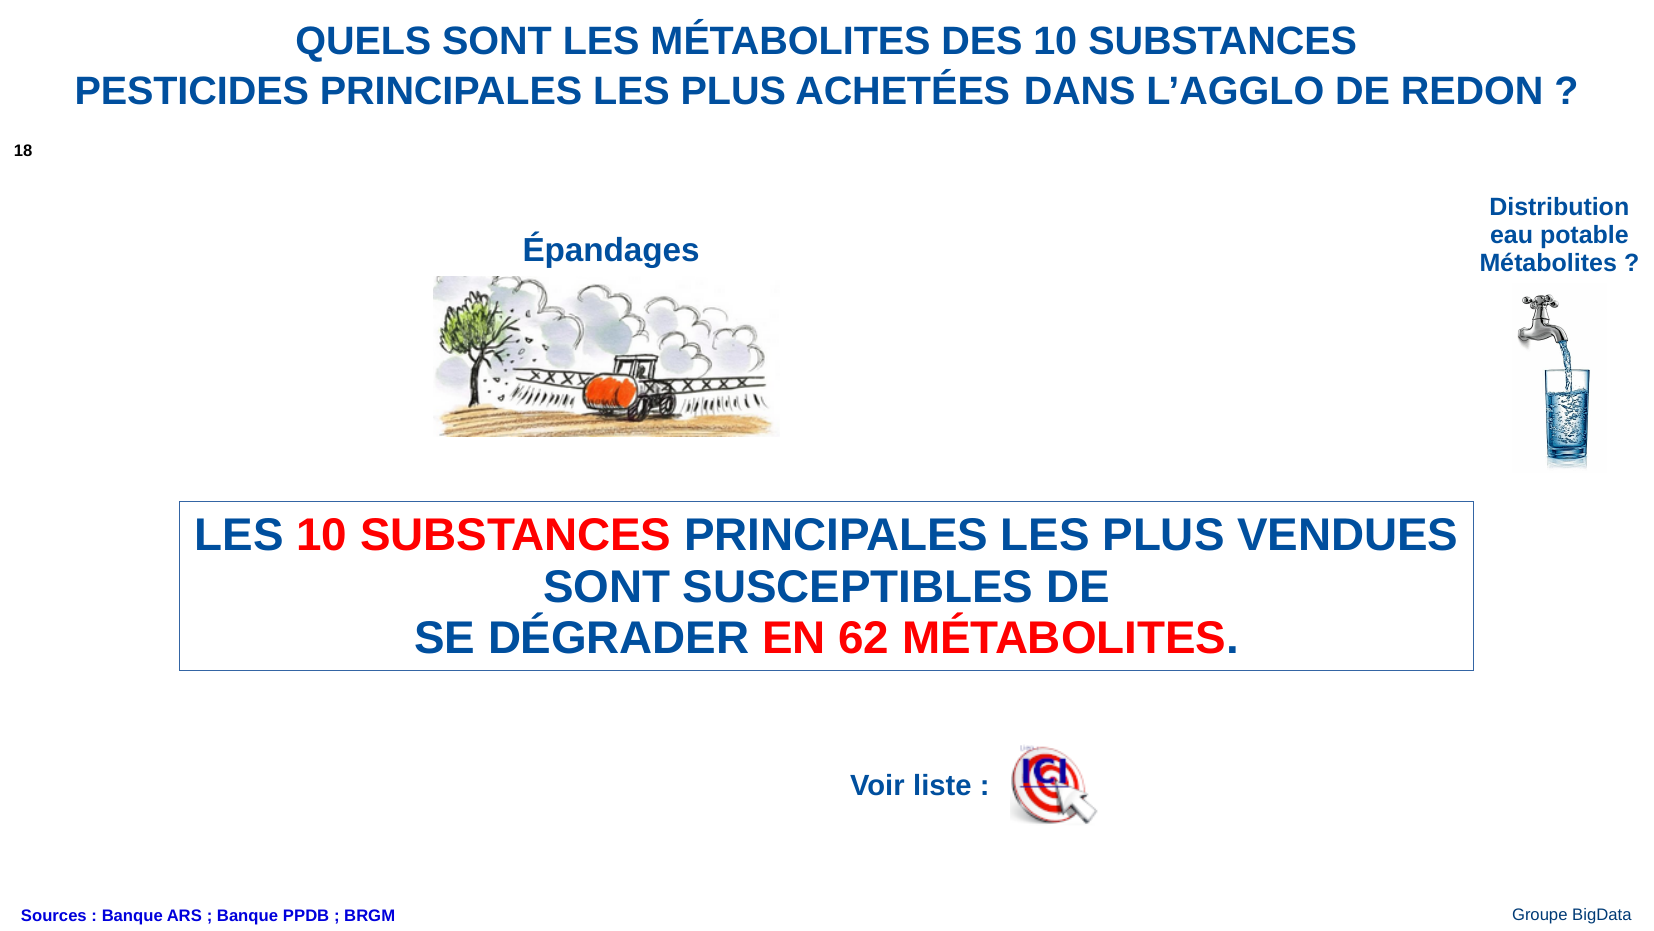

QUELS SONT LES MÉTABOLITES DES 10 SUBSTANCES
PESTICIDES PRINCIPALES LES PLUS ACHETÉES DANS L’AGGLO DE REDON ?
Distribution
eau potable
Métabolites ?
Épandages
LES 10 SUBSTANCES PRINCIPALES LES PLUS VENDUES
SONT SUSCEPTIBLES DE
SE DÉGRADER EN 62 MÉTABOLITES.
Voir liste :
Groupe BigData
Sources : Banque ARS ; Banque PPDB ; BRGM